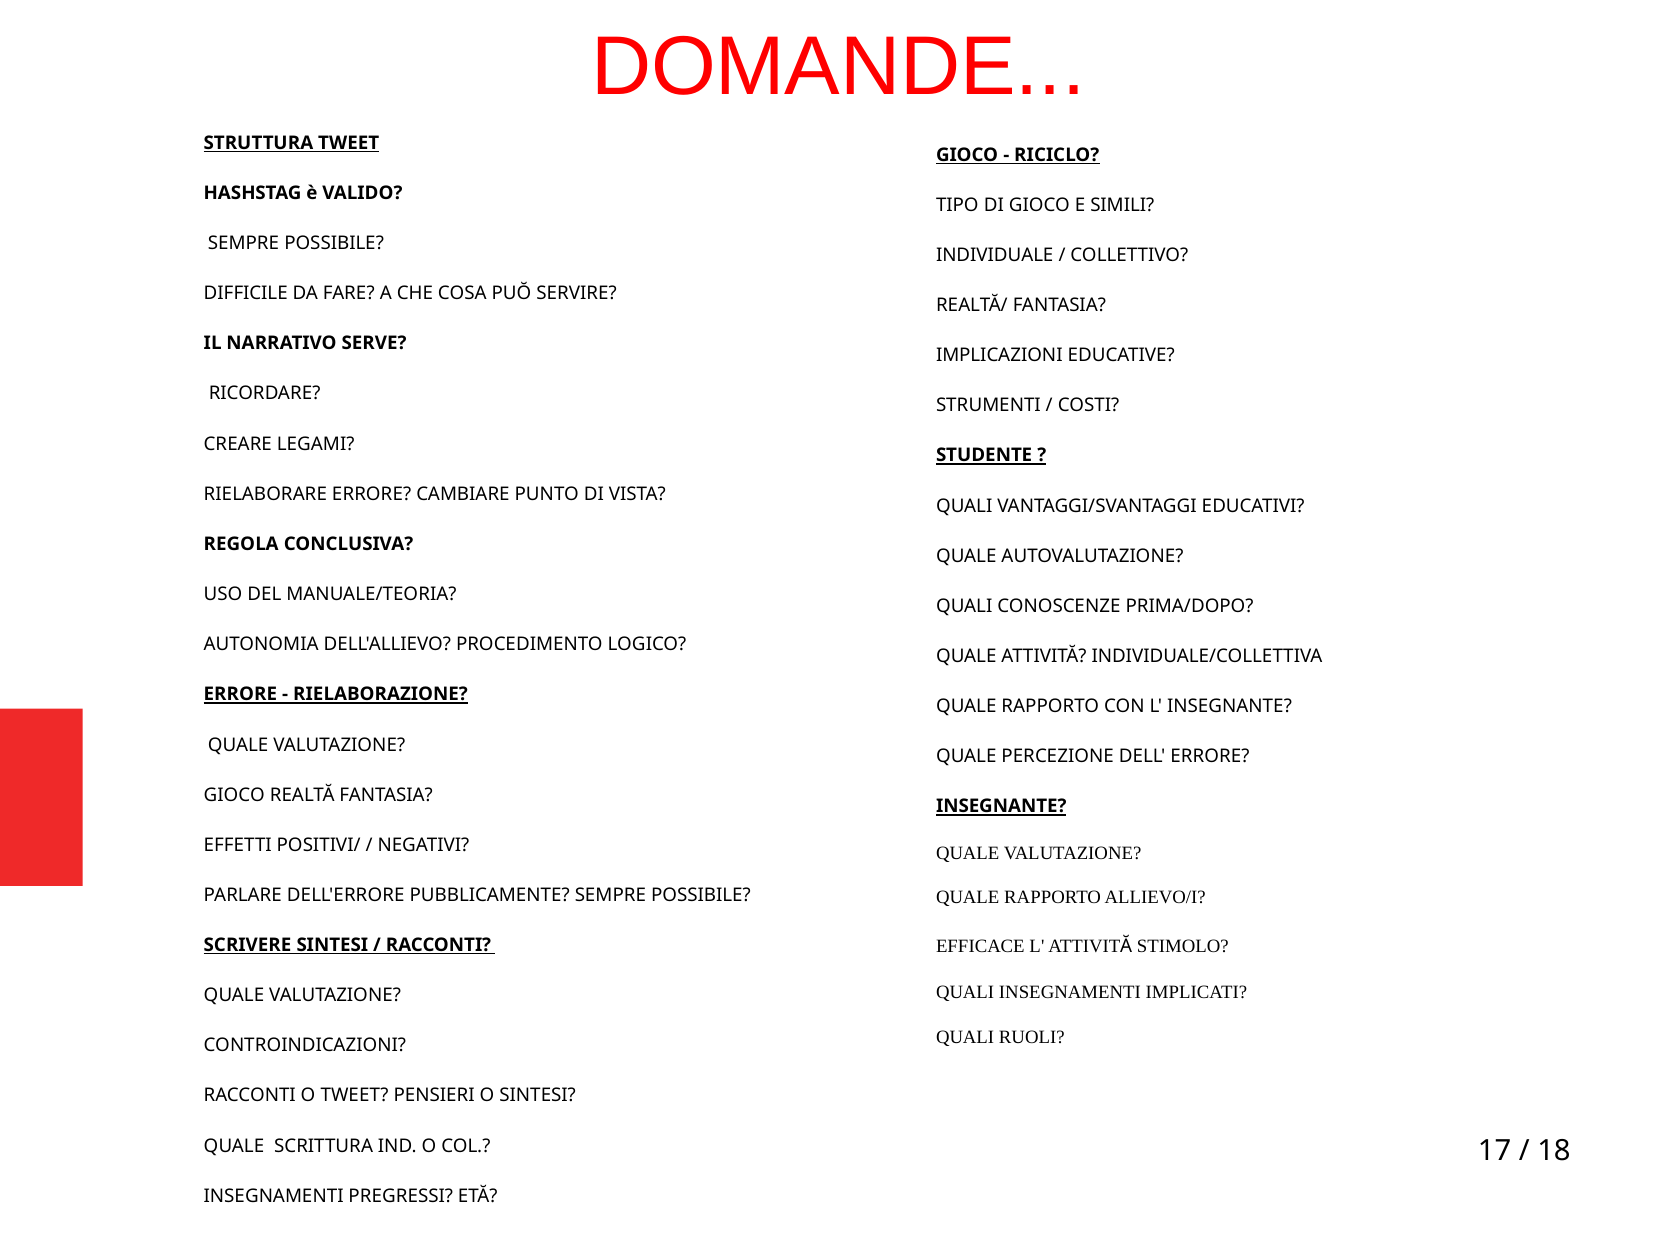

DOMANDE...
STRUTTURA TWEET
HASHSTAG è VALIDO?
 SEMPRE POSSIBILE?
DIFFICILE DA FARE? A CHE COSA PUŎ SERVIRE?
IL NARRATIVO SERVE?
 RICORDARE?
CREARE LEGAMI?
RIELABORARE ERRORE? CAMBIARE PUNTO DI VISTA?
REGOLA CONCLUSIVA?
USO DEL MANUALE/TEORIA?
AUTONOMIA DELL'ALLIEVO? PROCEDIMENTO LOGICO?
ERRORE - RIELABORAZIONE?
 QUALE VALUTAZIONE?
GIOCO REALTĂ FANTASIA?
EFFETTI POSITIVI/ / NEGATIVI?
PARLARE DELL'ERRORE PUBBLICAMENTE? SEMPRE POSSIBILE?
SCRIVERE SINTESI / RACCONTI?
QUALE VALUTAZIONE?
CONTROINDICAZIONI?
RACCONTI O TWEET? PENSIERI O SINTESI?
QUALE SCRITTURA IND. O COL.?
INSEGNAMENTI PREGRESSI? ETĂ?
GIOCO - RICICLO?
TIPO DI GIOCO E SIMILI?
INDIVIDUALE / COLLETTIVO?
REALTĂ/ FANTASIA?
IMPLICAZIONI EDUCATIVE?
STRUMENTI / COSTI?
STUDENTE ?
QUALI VANTAGGI/SVANTAGGI EDUCATIVI?
QUALE AUTOVALUTAZIONE?
QUALI CONOSCENZE PRIMA/DOPO?
QUALE ATTIVITĂ? INDIVIDUALE/COLLETTIVA
QUALE RAPPORTO CON L' INSEGNANTE?
QUALE PERCEZIONE DELL' ERRORE?
INSEGNANTE?
QUALE VALUTAZIONE?
QUALE RAPPORTO ALLIEVO/I?
EFFICACE L' ATTIVITĂ STIMOLO?
QUALI INSEGNAMENTI IMPLICATI?
QUALI RUOLI?
17